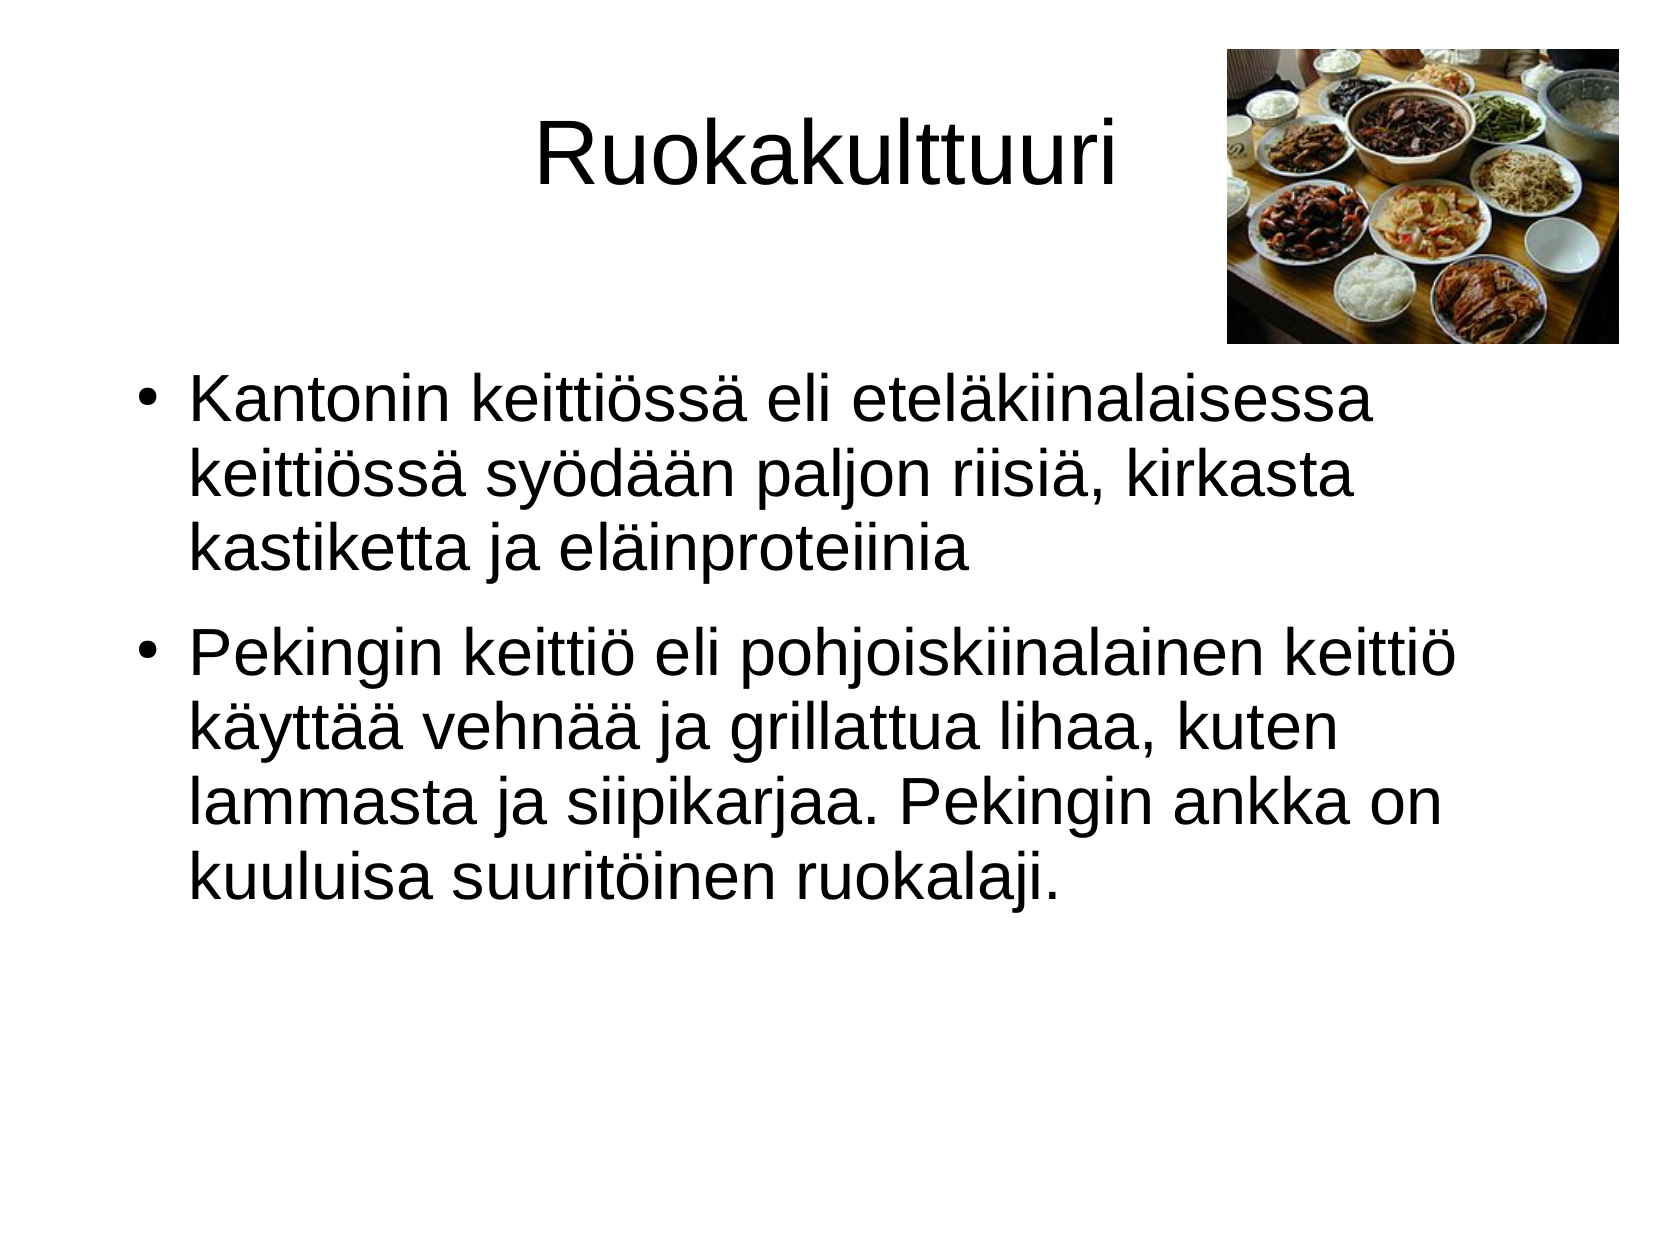

# Ruokakulttuuri
Kantonin keittiössä eli eteläkiinalaisessa keittiössä syödään paljon riisiä, kirkasta kastiketta ja eläinproteiinia
Pekingin keittiö eli pohjoiskiinalainen keittiö käyttää vehnää ja grillattua lihaa, kuten lammasta ja siipikarjaa. Pekingin ankka on kuuluisa suuritöinen ruokalaji.